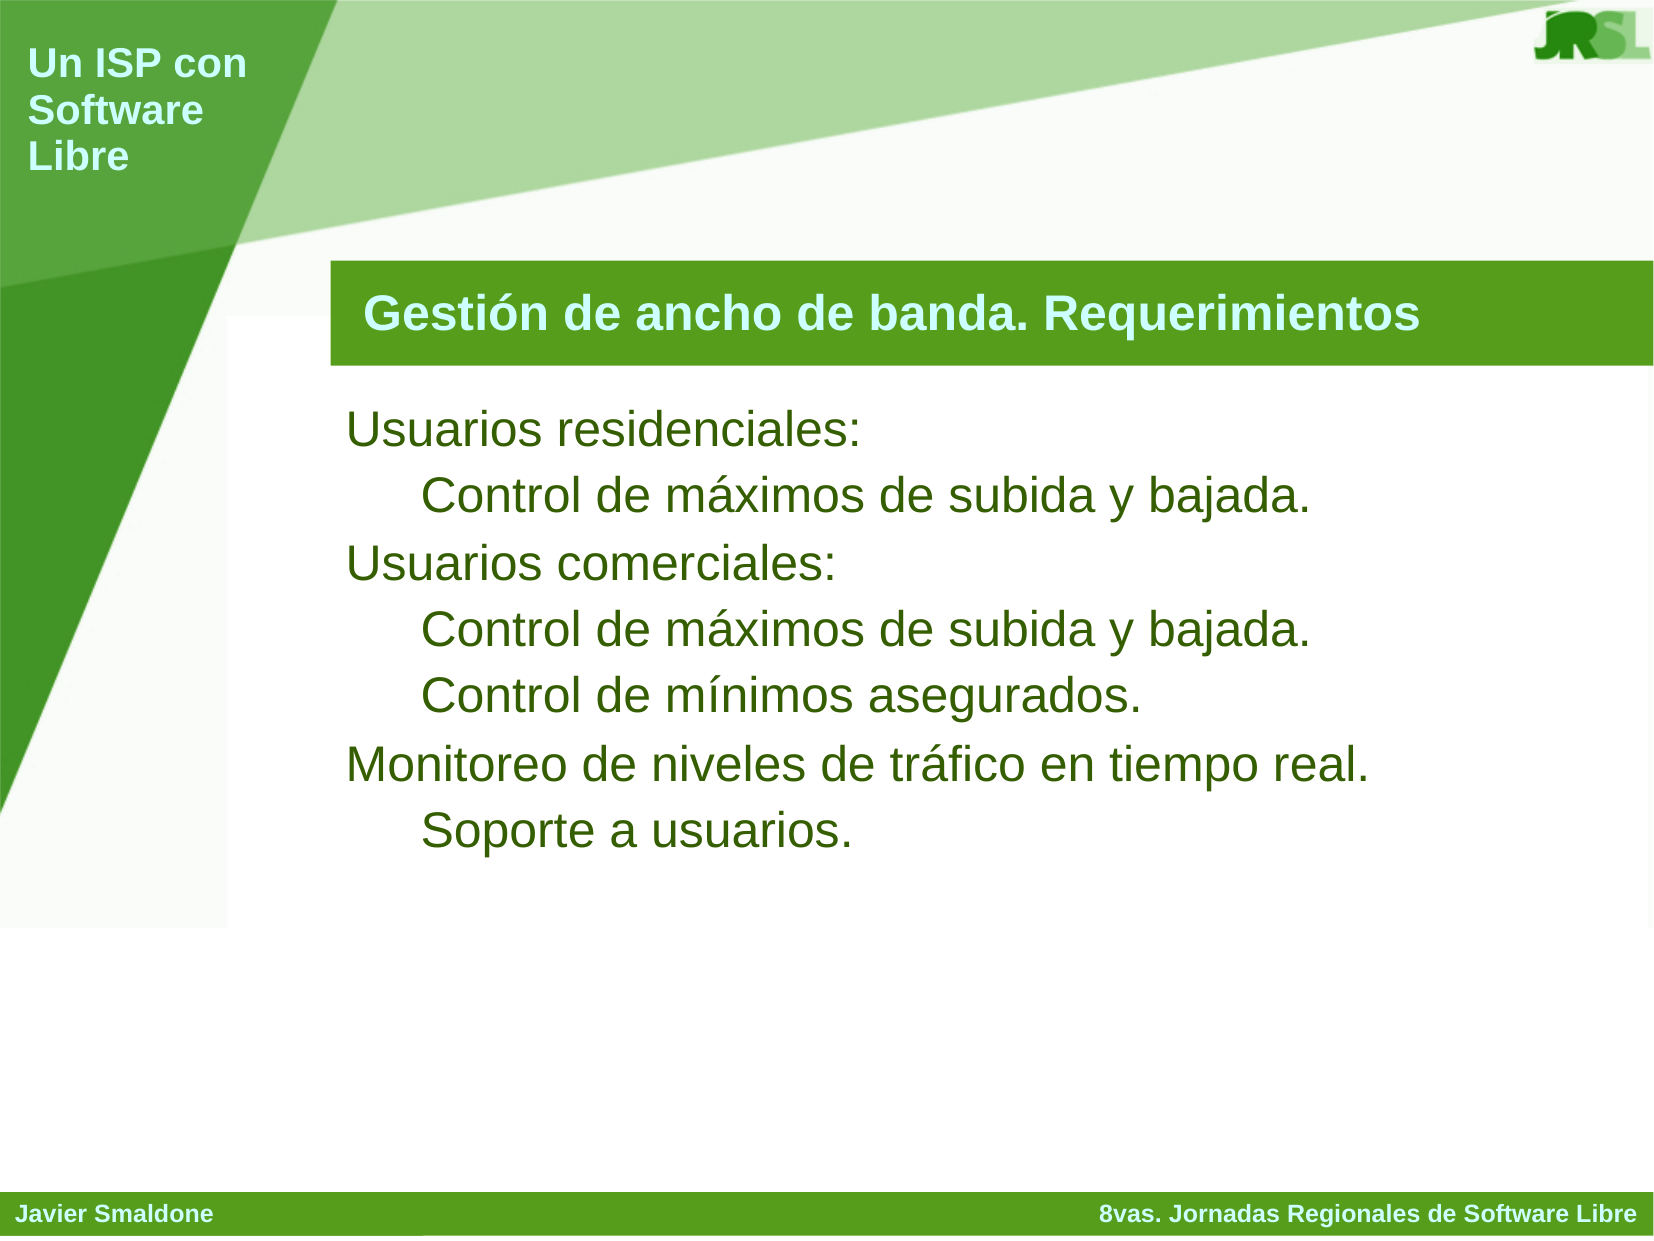

# Gestión de ancho de banda. Requerimientos
Usuarios residenciales:
Control de máximos de subida y bajada.
Usuarios comerciales:
Control de máximos de subida y bajada.
Control de mínimos asegurados.
Monitoreo de niveles de tráfico en tiempo real.
Soporte a usuarios.